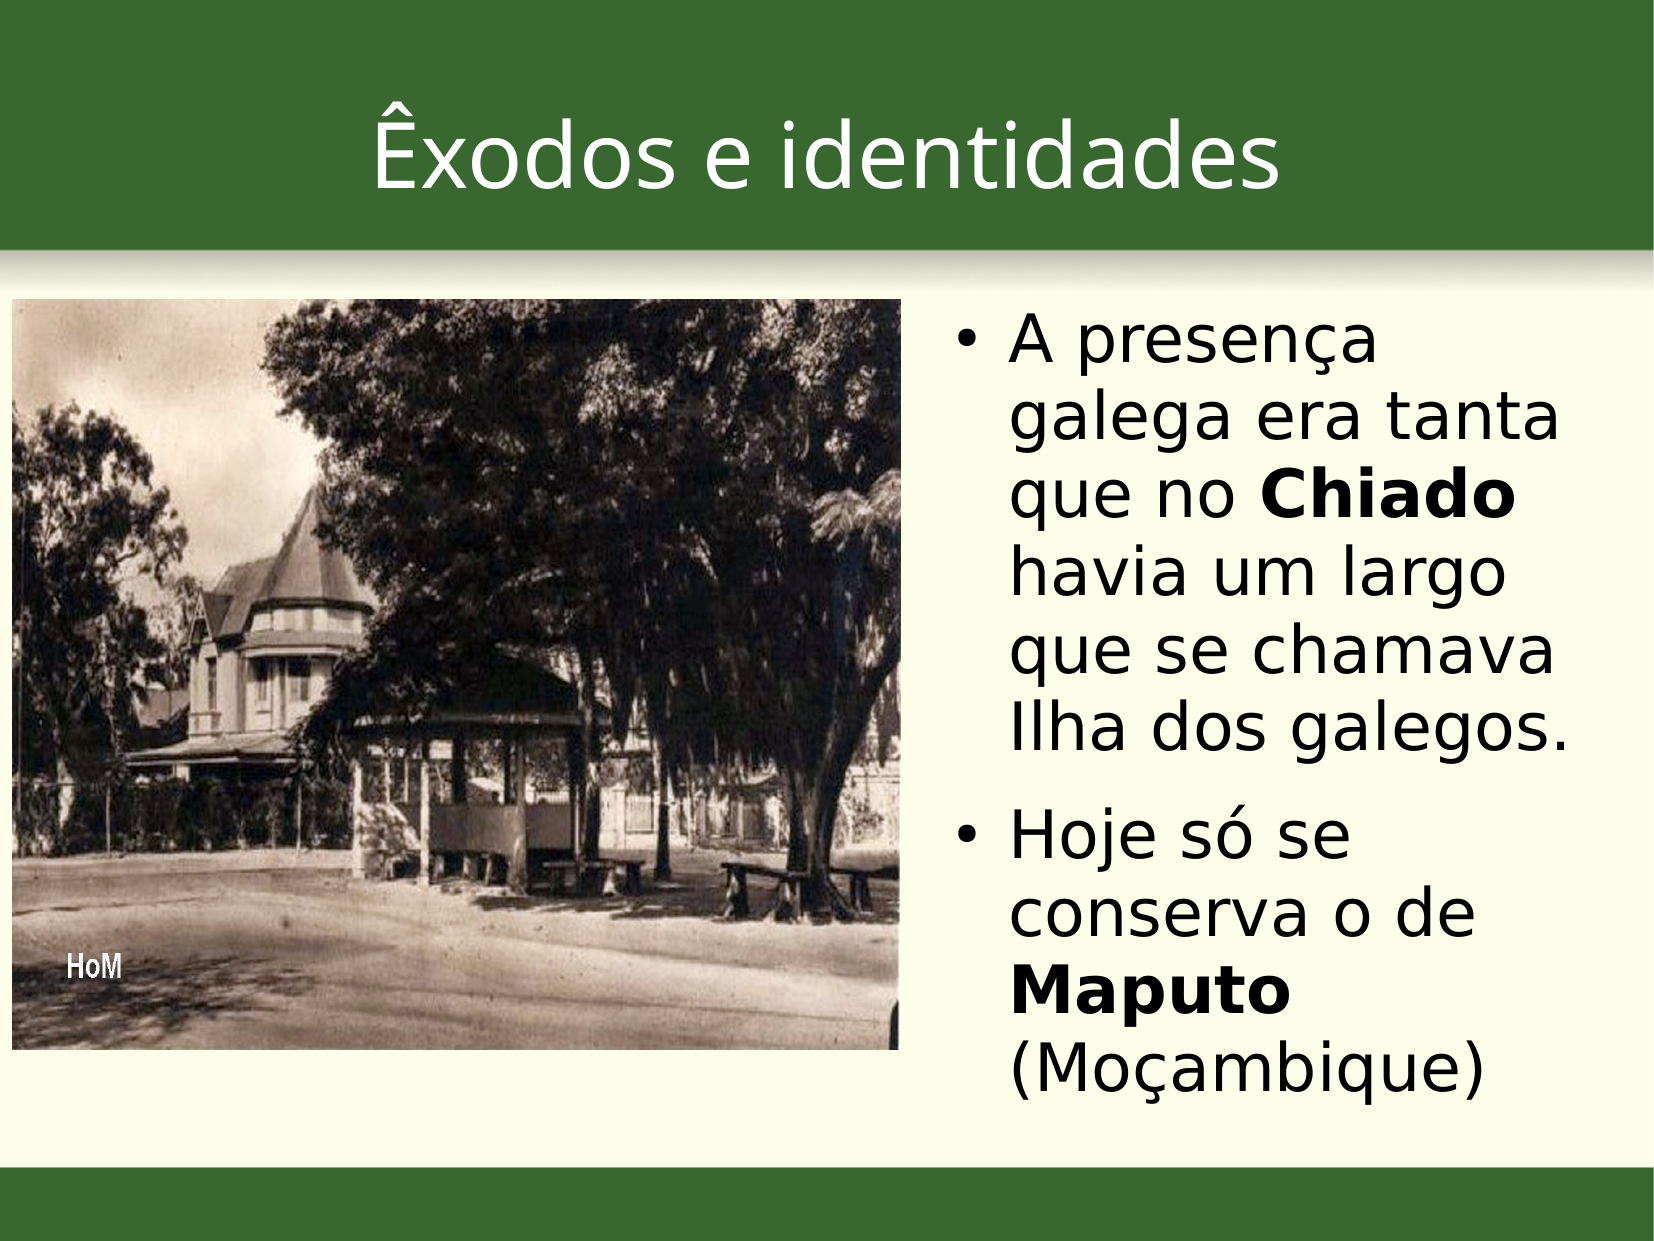

# Êxodos e identidades
A presença galega era tanta que no Chiado havia um largo que se chamava Ilha dos galegos.
Hoje só se conserva o de Maputo (Moçambique)